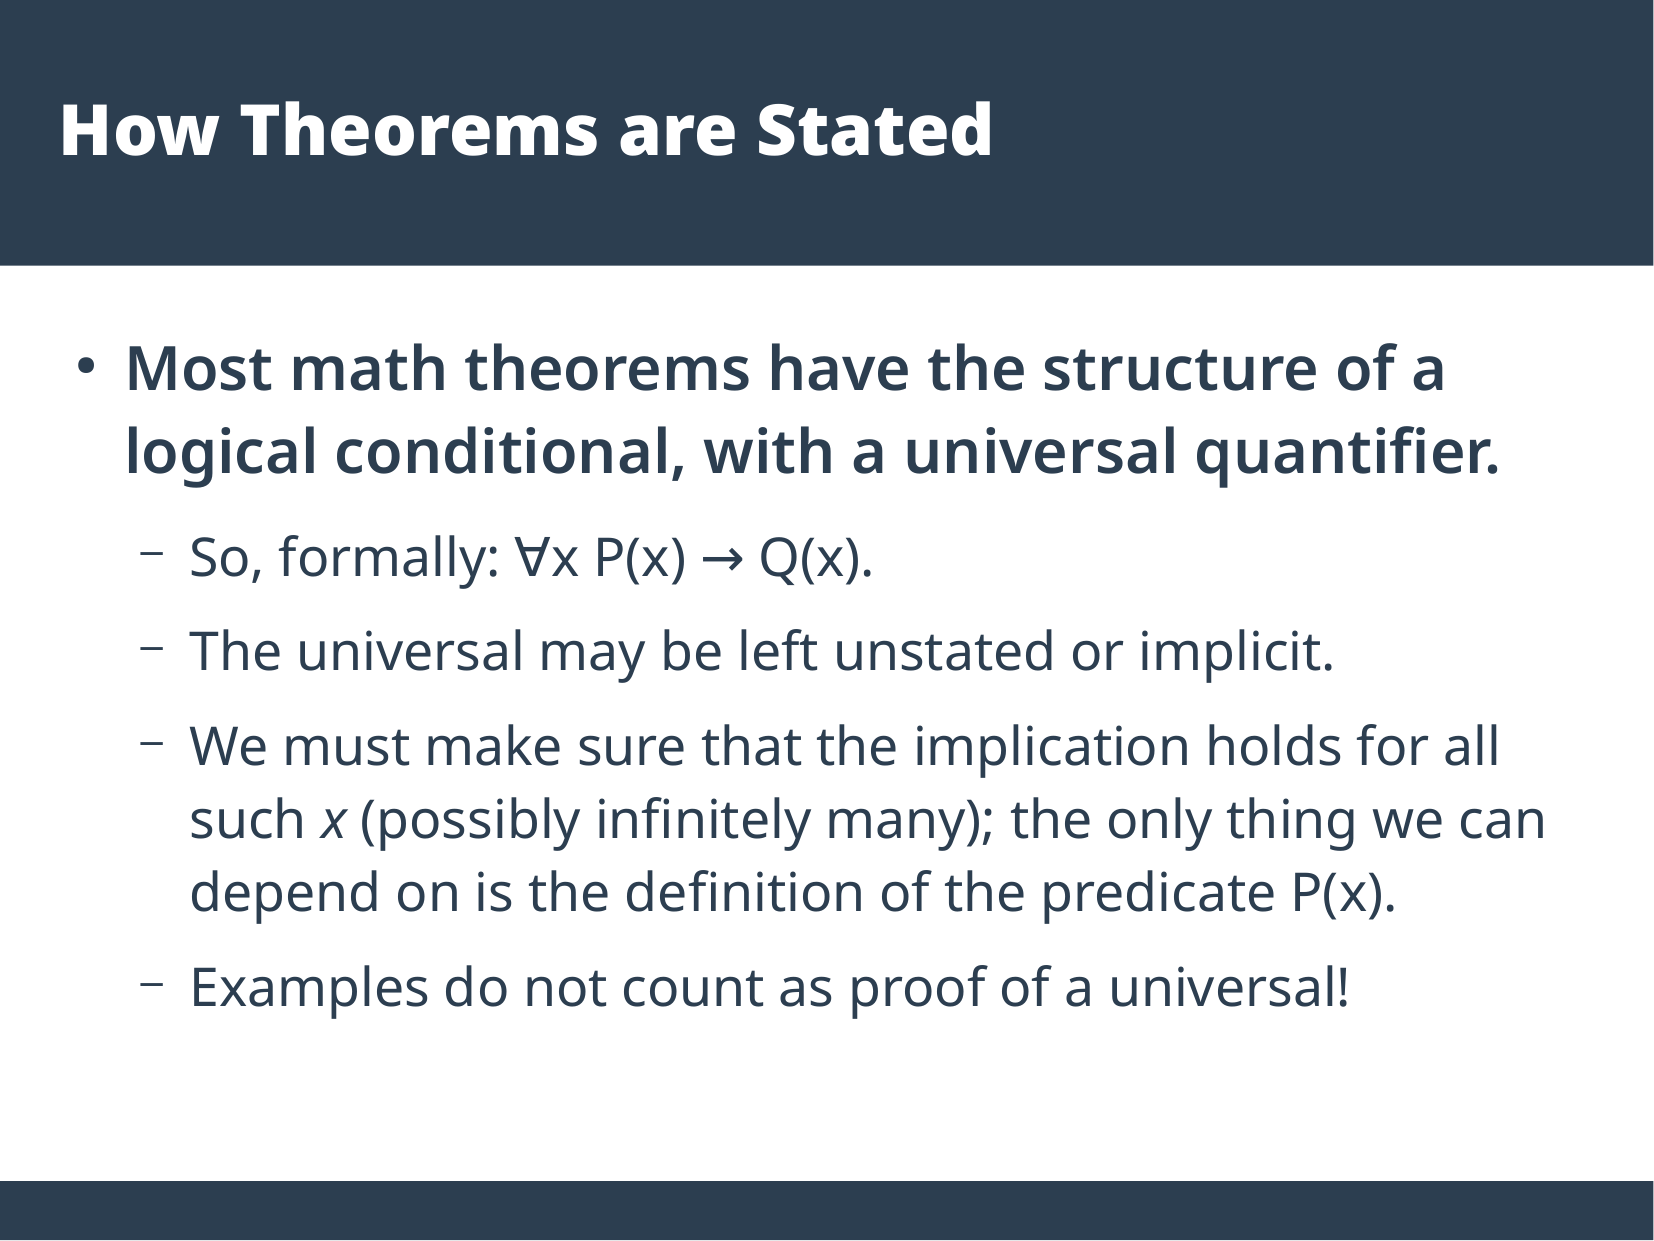

# How Theorems are Stated
Most math theorems have the structure of a logical conditional, with a universal quantifier.
So, formally: ∀x P(x) → Q(x).
The universal may be left unstated or implicit.
We must make sure that the implication holds for all such x (possibly infinitely many); the only thing we can depend on is the definition of the predicate P(x).
Examples do not count as proof of a universal!